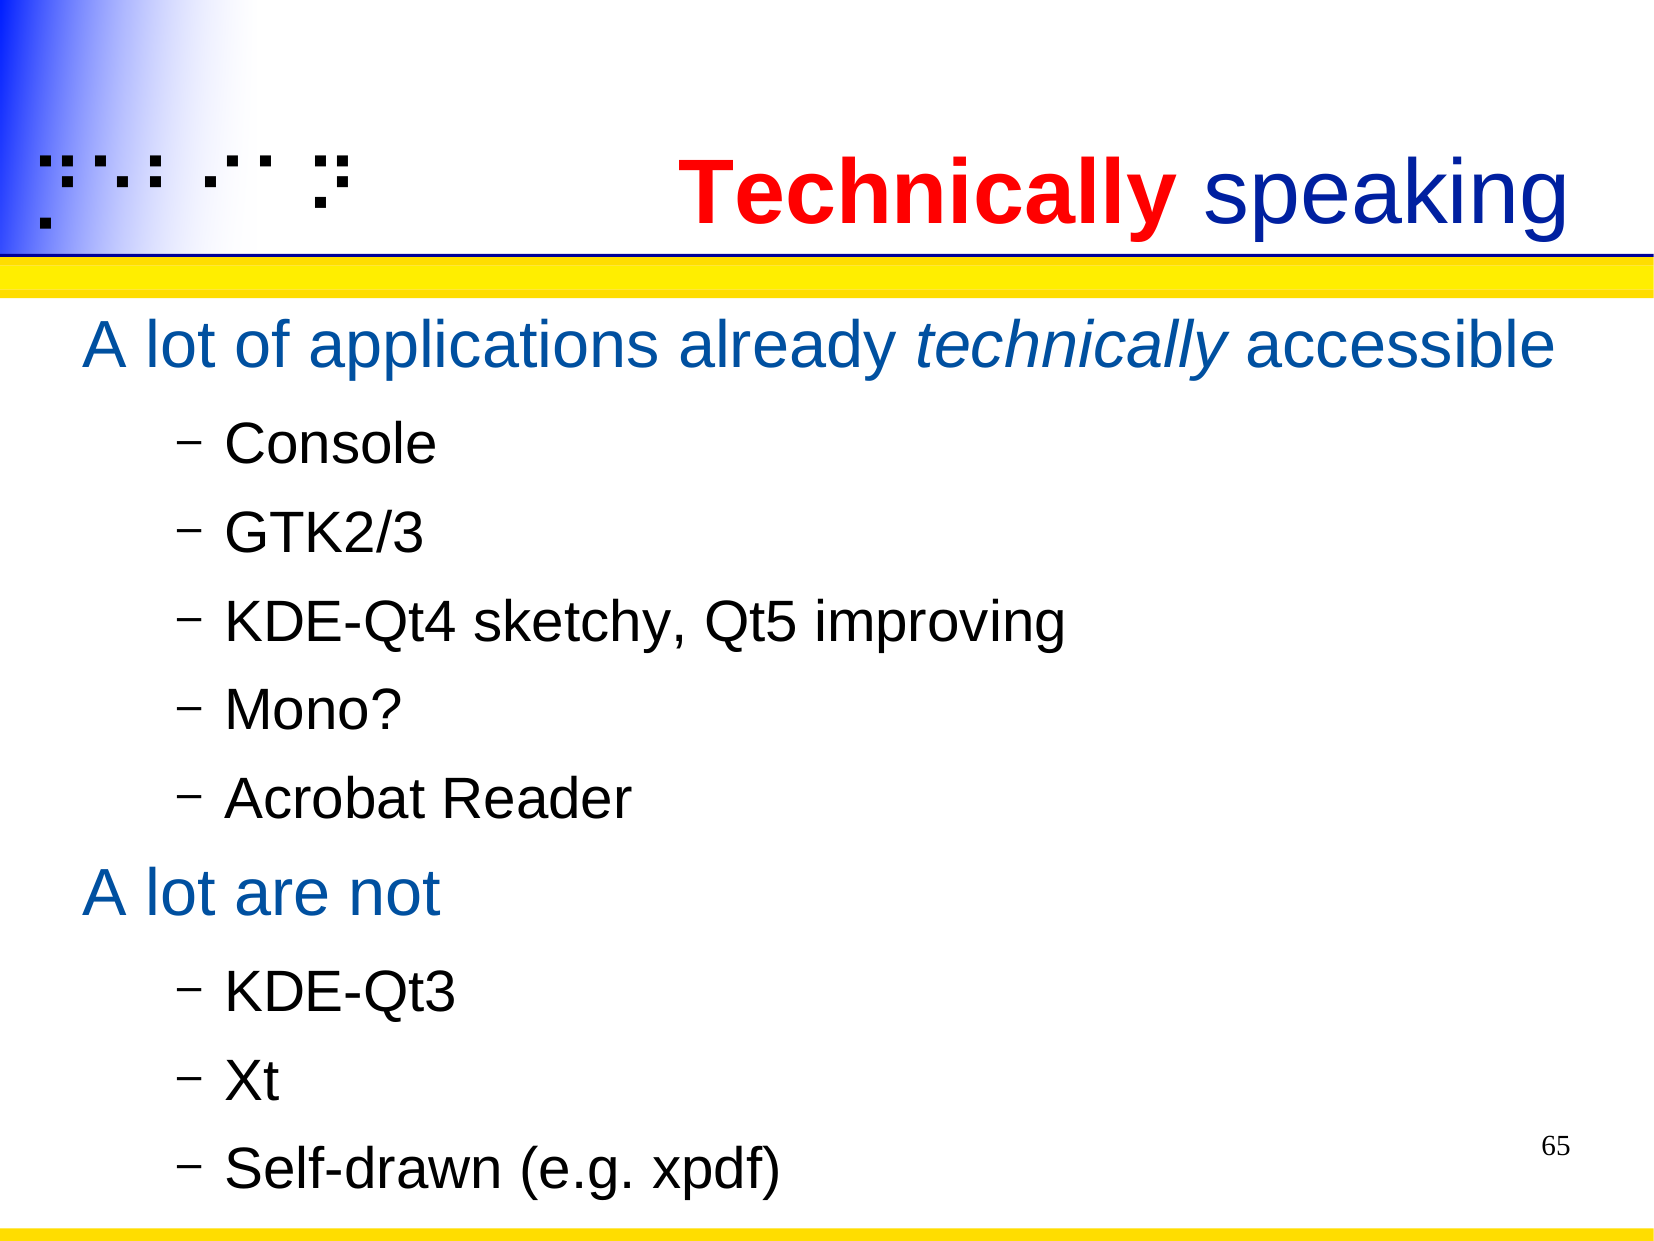

# Technically speaking
A lot of applications already technically accessible
Console
GTK2/3
KDE-Qt4 sketchy, Qt5 improving
Mono?
Acrobat Reader
A lot are not
KDE-Qt3
Xt
Self-drawn (e.g. xpdf)
65